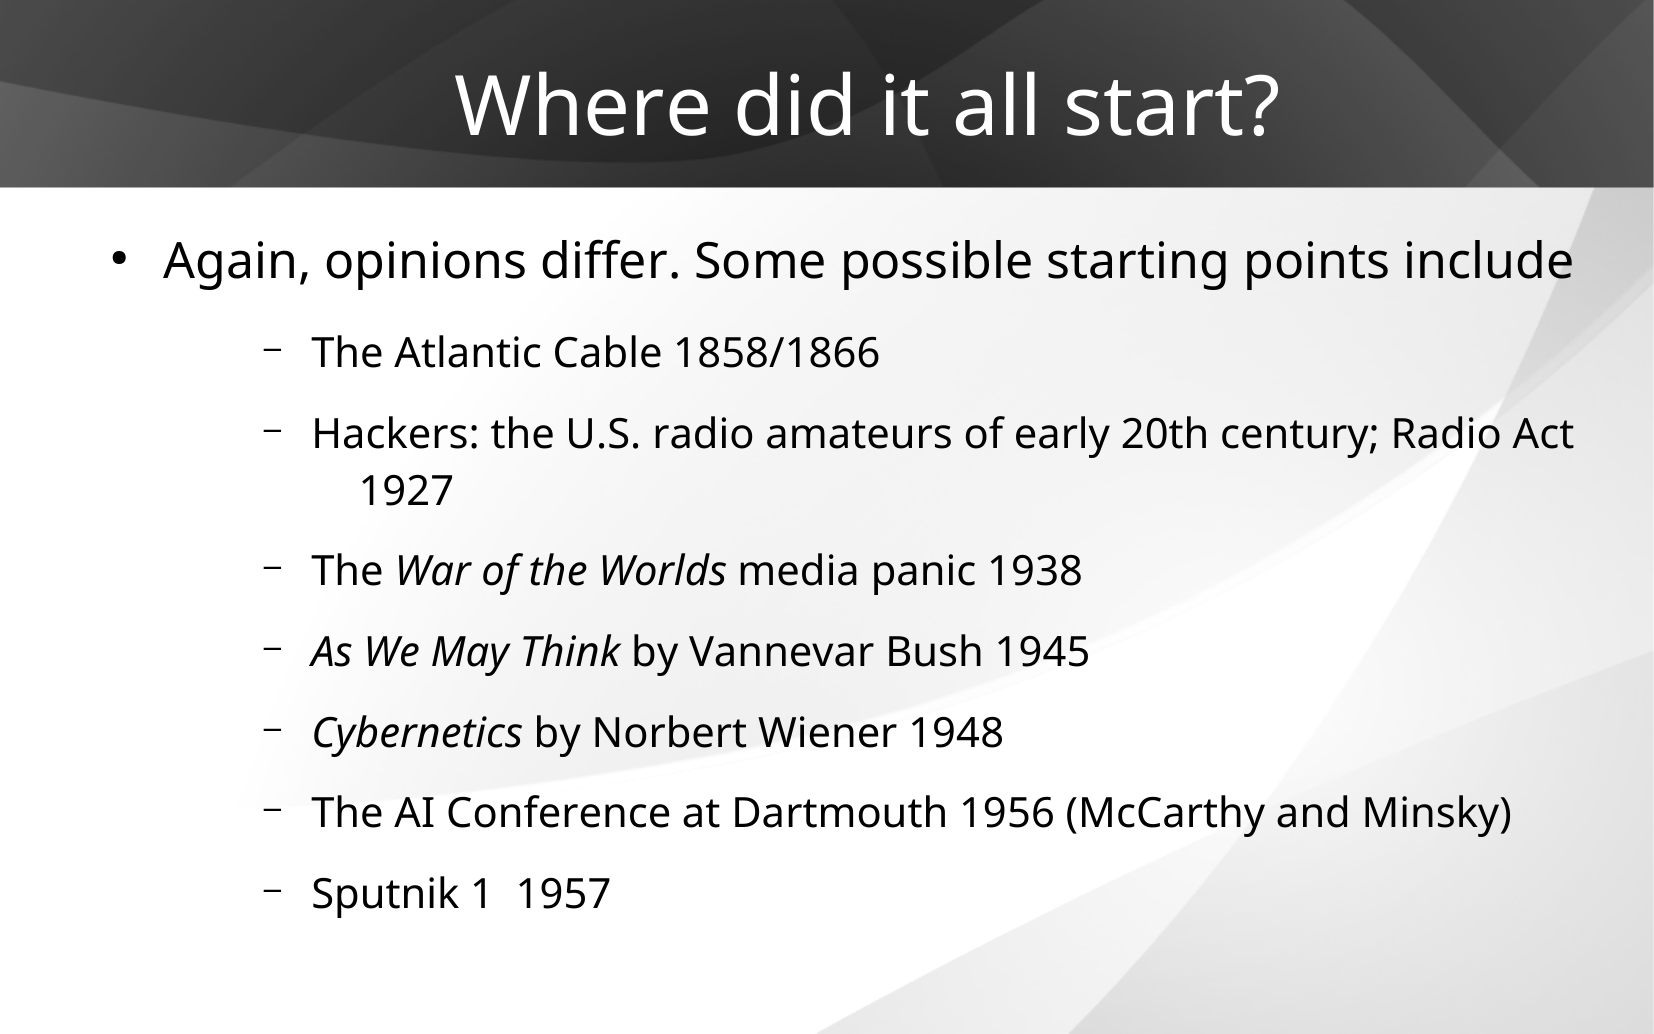

# Where did it all start?
Again, opinions differ. Some possible starting points include
The Atlantic Cable 1858/1866
Hackers: the U.S. radio amateurs of early 20th century; Radio Act 1927
The War of the Worlds media panic 1938
As We May Think by Vannevar Bush 1945
Cybernetics by Norbert Wiener 1948
The AI Conference at Dartmouth 1956 (McCarthy and Minsky)
Sputnik 1 1957